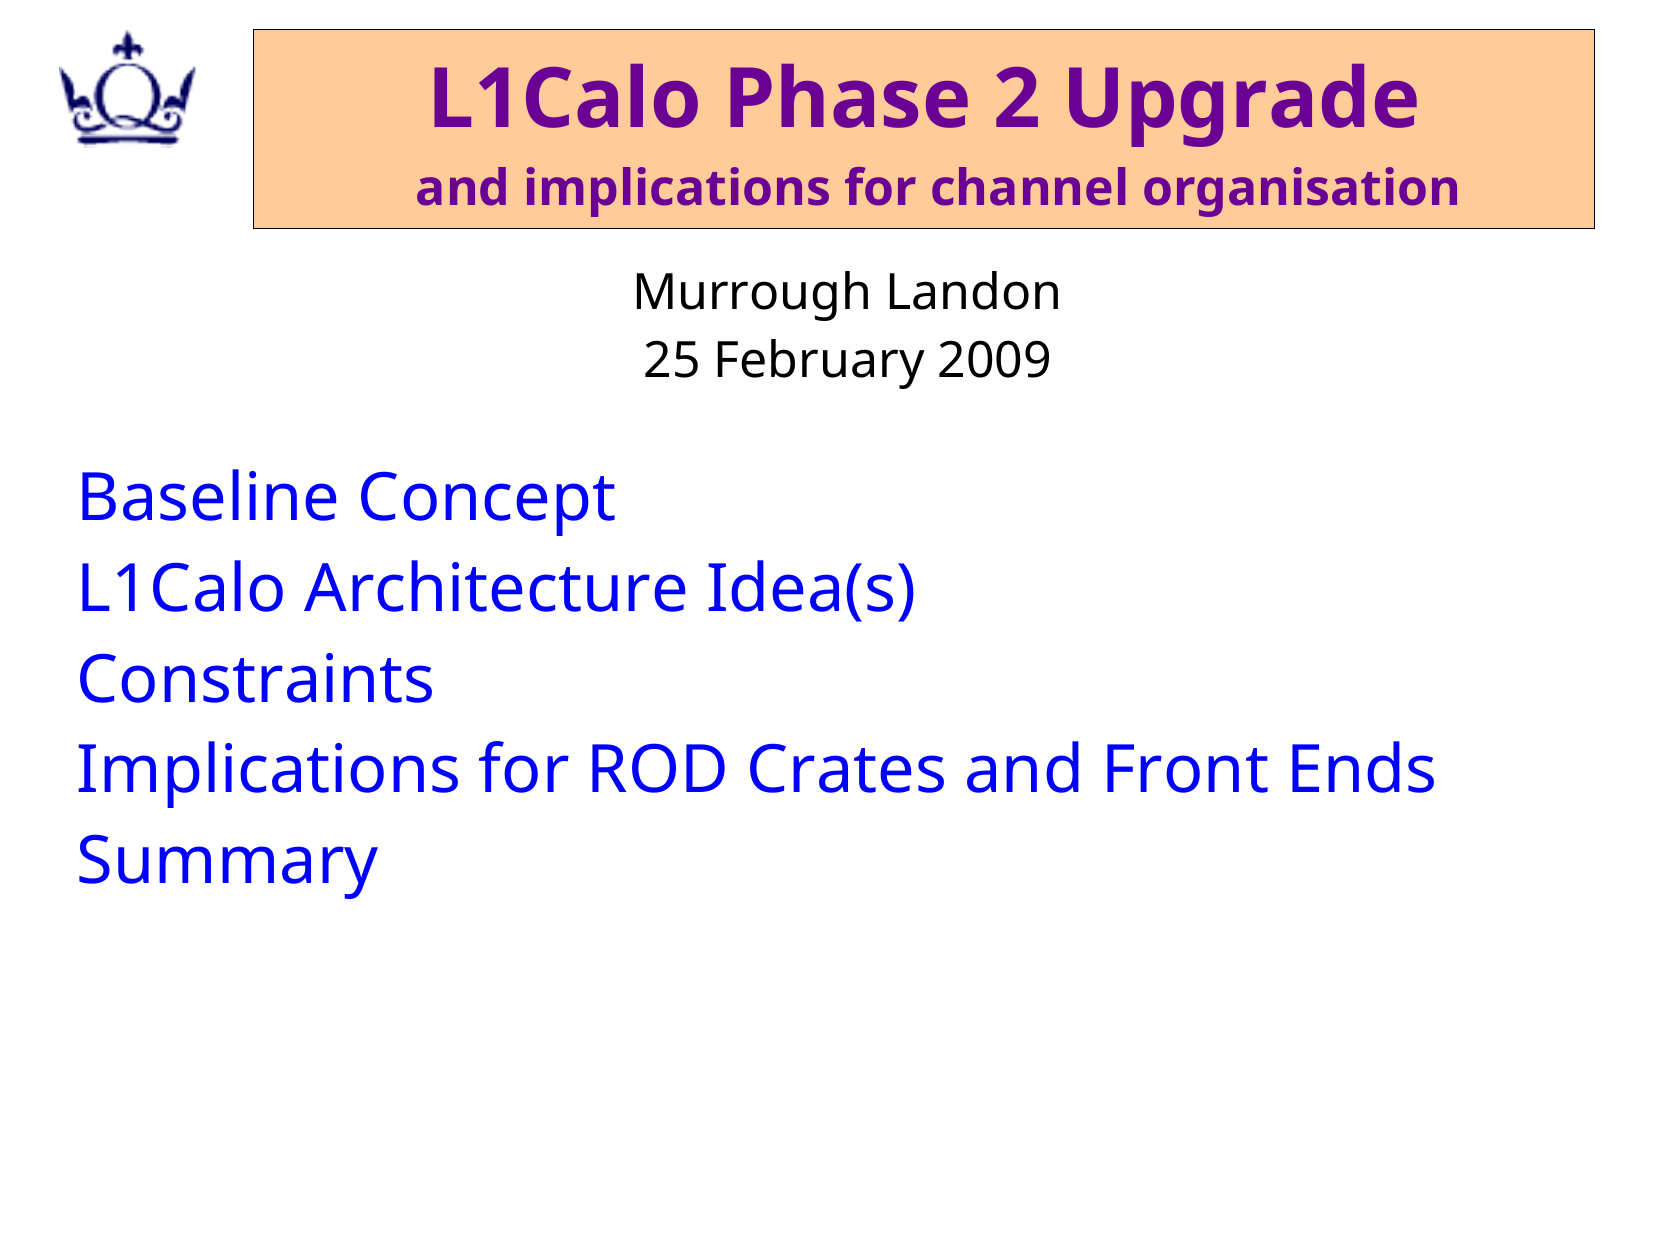

# L1Calo Phase 2 Upgrade and implications for channel organisation
Murrough Landon
25 February 2009
Baseline Concept
L1Calo Architecture Idea(s)
Constraints
Implications for ROD Crates and Front Ends
Summary